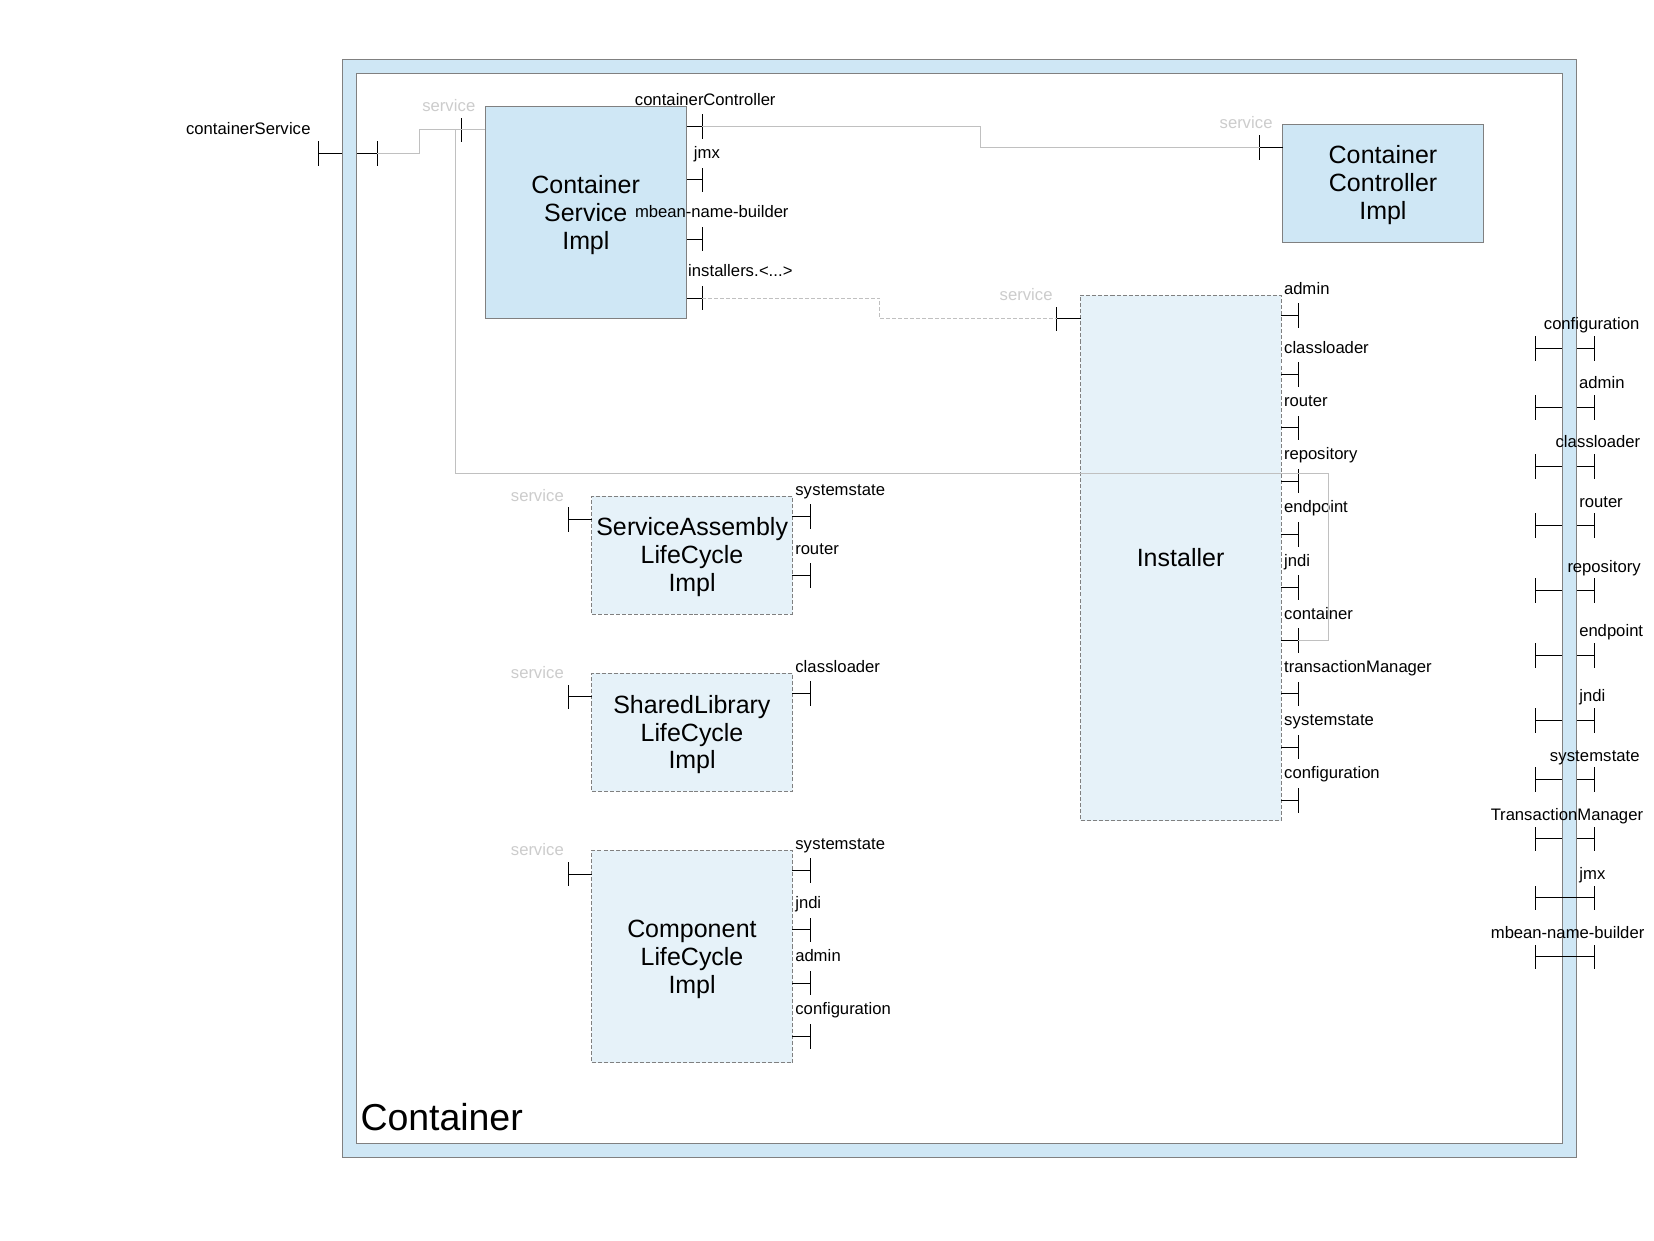

containerController
service
Container
Service
Impl
service
containerService
Container
Controller
Impl
jmx
mbean-name-builder
installers.<...>
admin
service
Installer
configuration
classloader
admin
router
classloader
repository
systemstate
service
router
endpoint
ServiceAssembly
LifeCycle
Impl
router
jndi
repository
container
endpoint
classloader
transactionManager
service
SharedLibrary
LifeCycle
Impl
jndi
systemstate
systemstate
configuration
TransactionManager
systemstate
service
Component
LifeCycle
Impl
jmx
jndi
mbean-name-builder
admin
configuration
Container